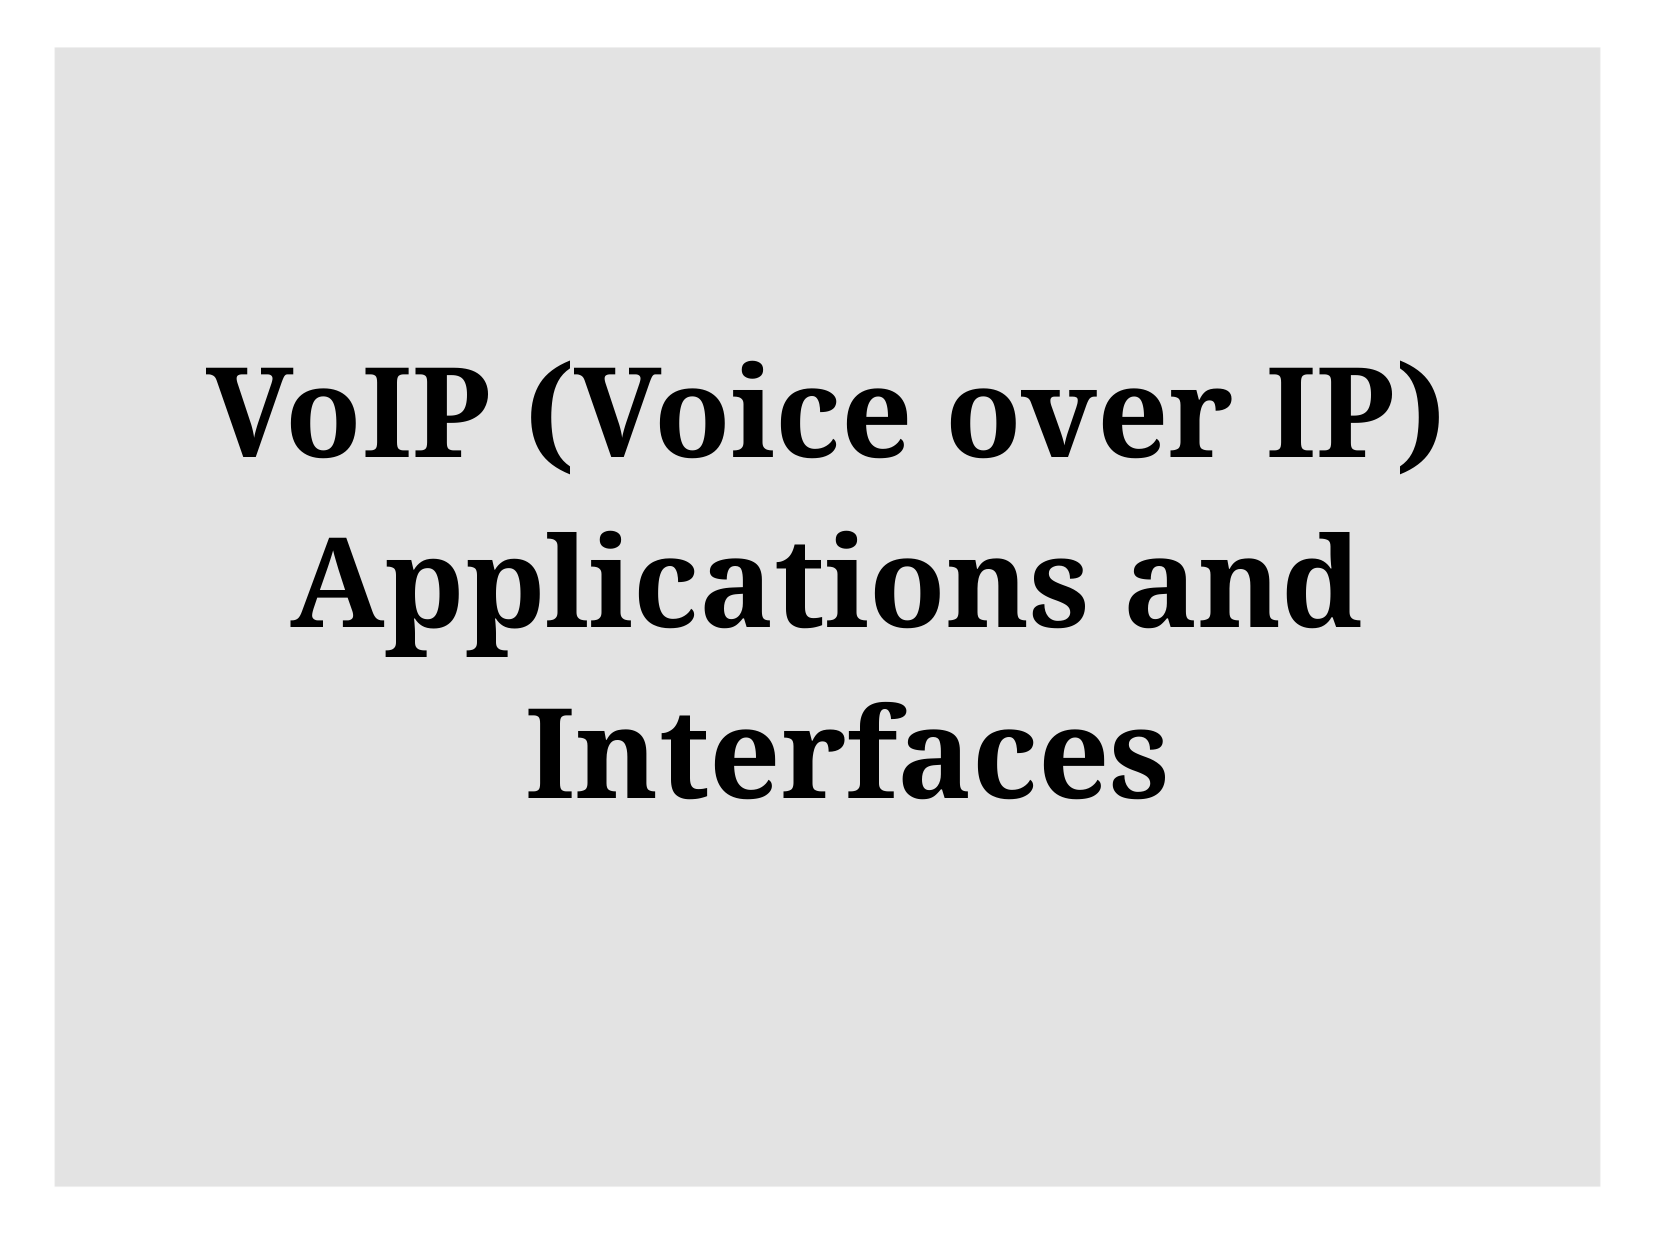

# VoIP (Voice over IP) Applications and Interfaces